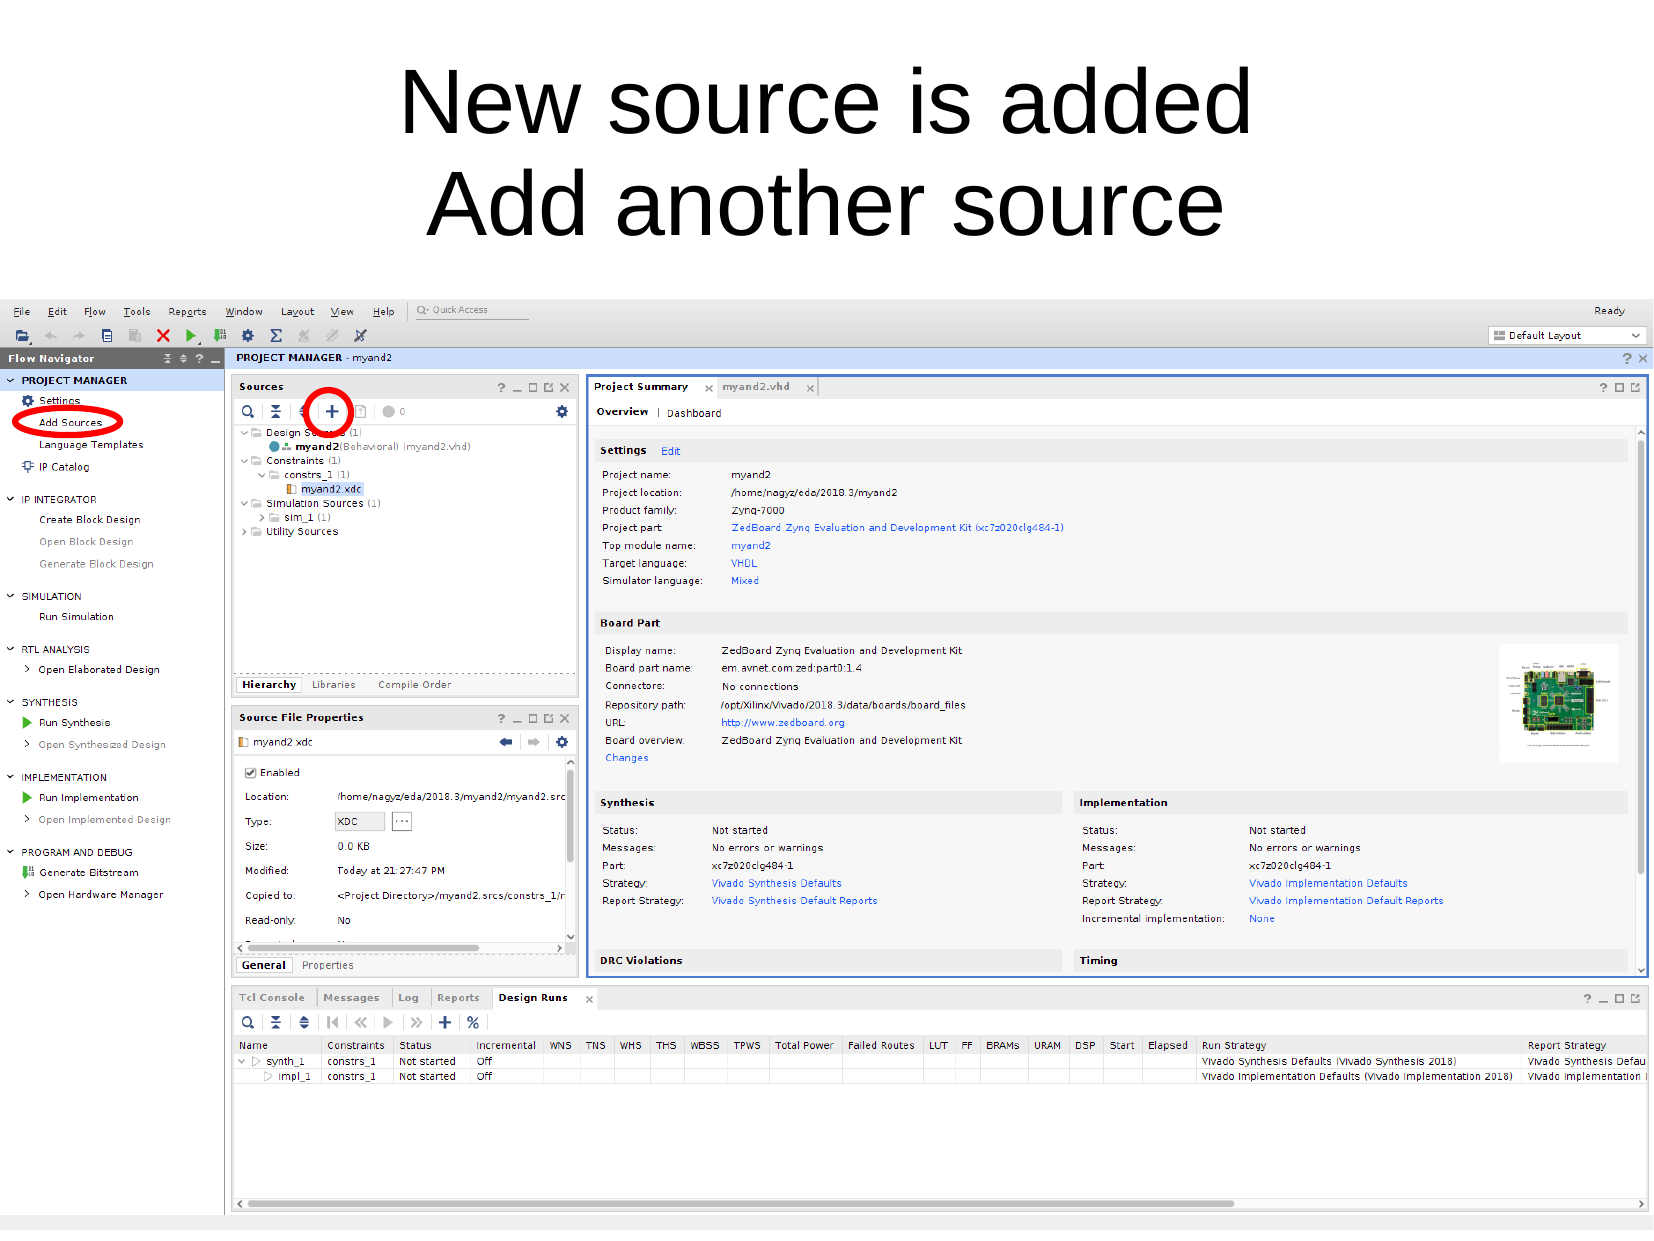

# New source is added Add another source